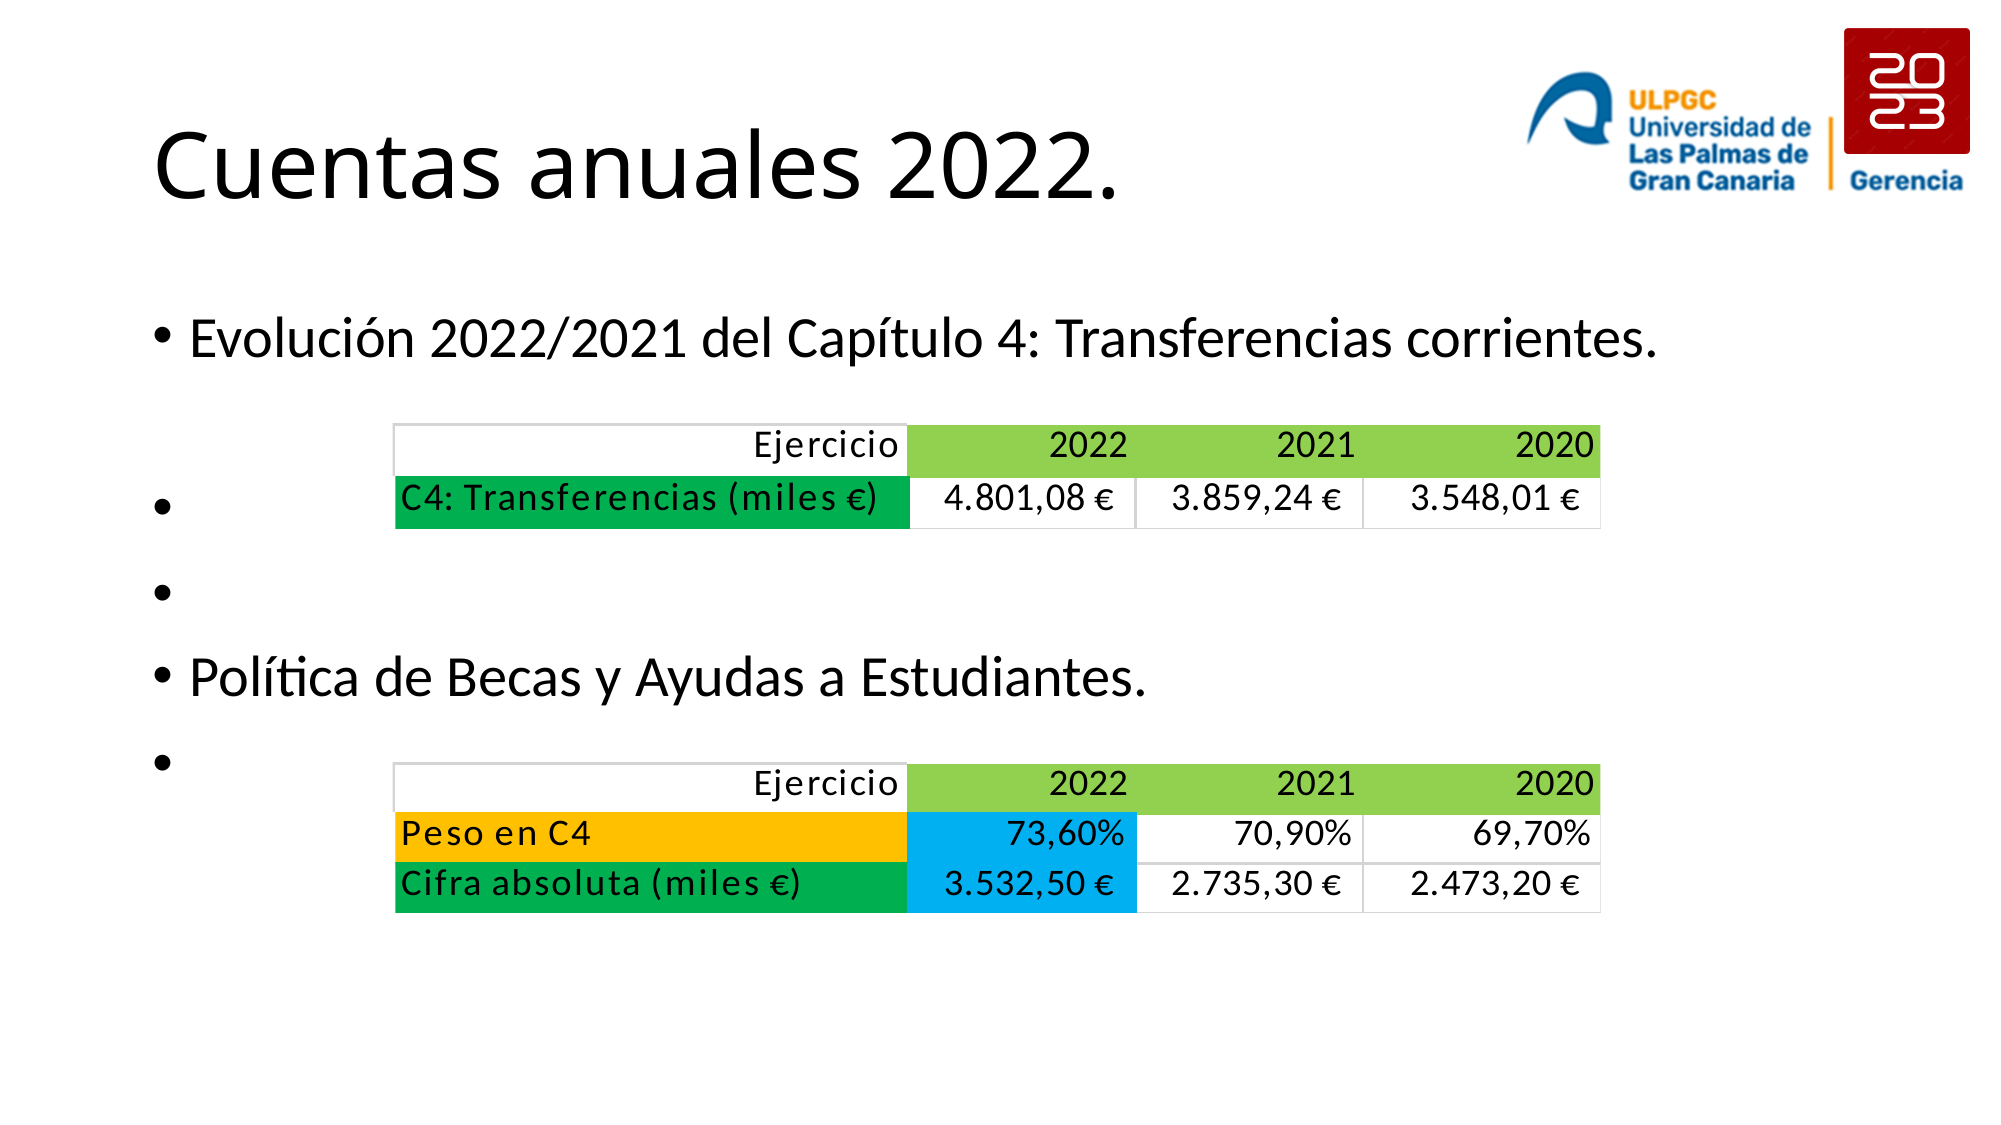

# Cuentas anuales 2022.
Evolución 2022/2021 del Capítulo 4: Transferencias corrientes.
Política de Becas y Ayudas a Estudiantes.